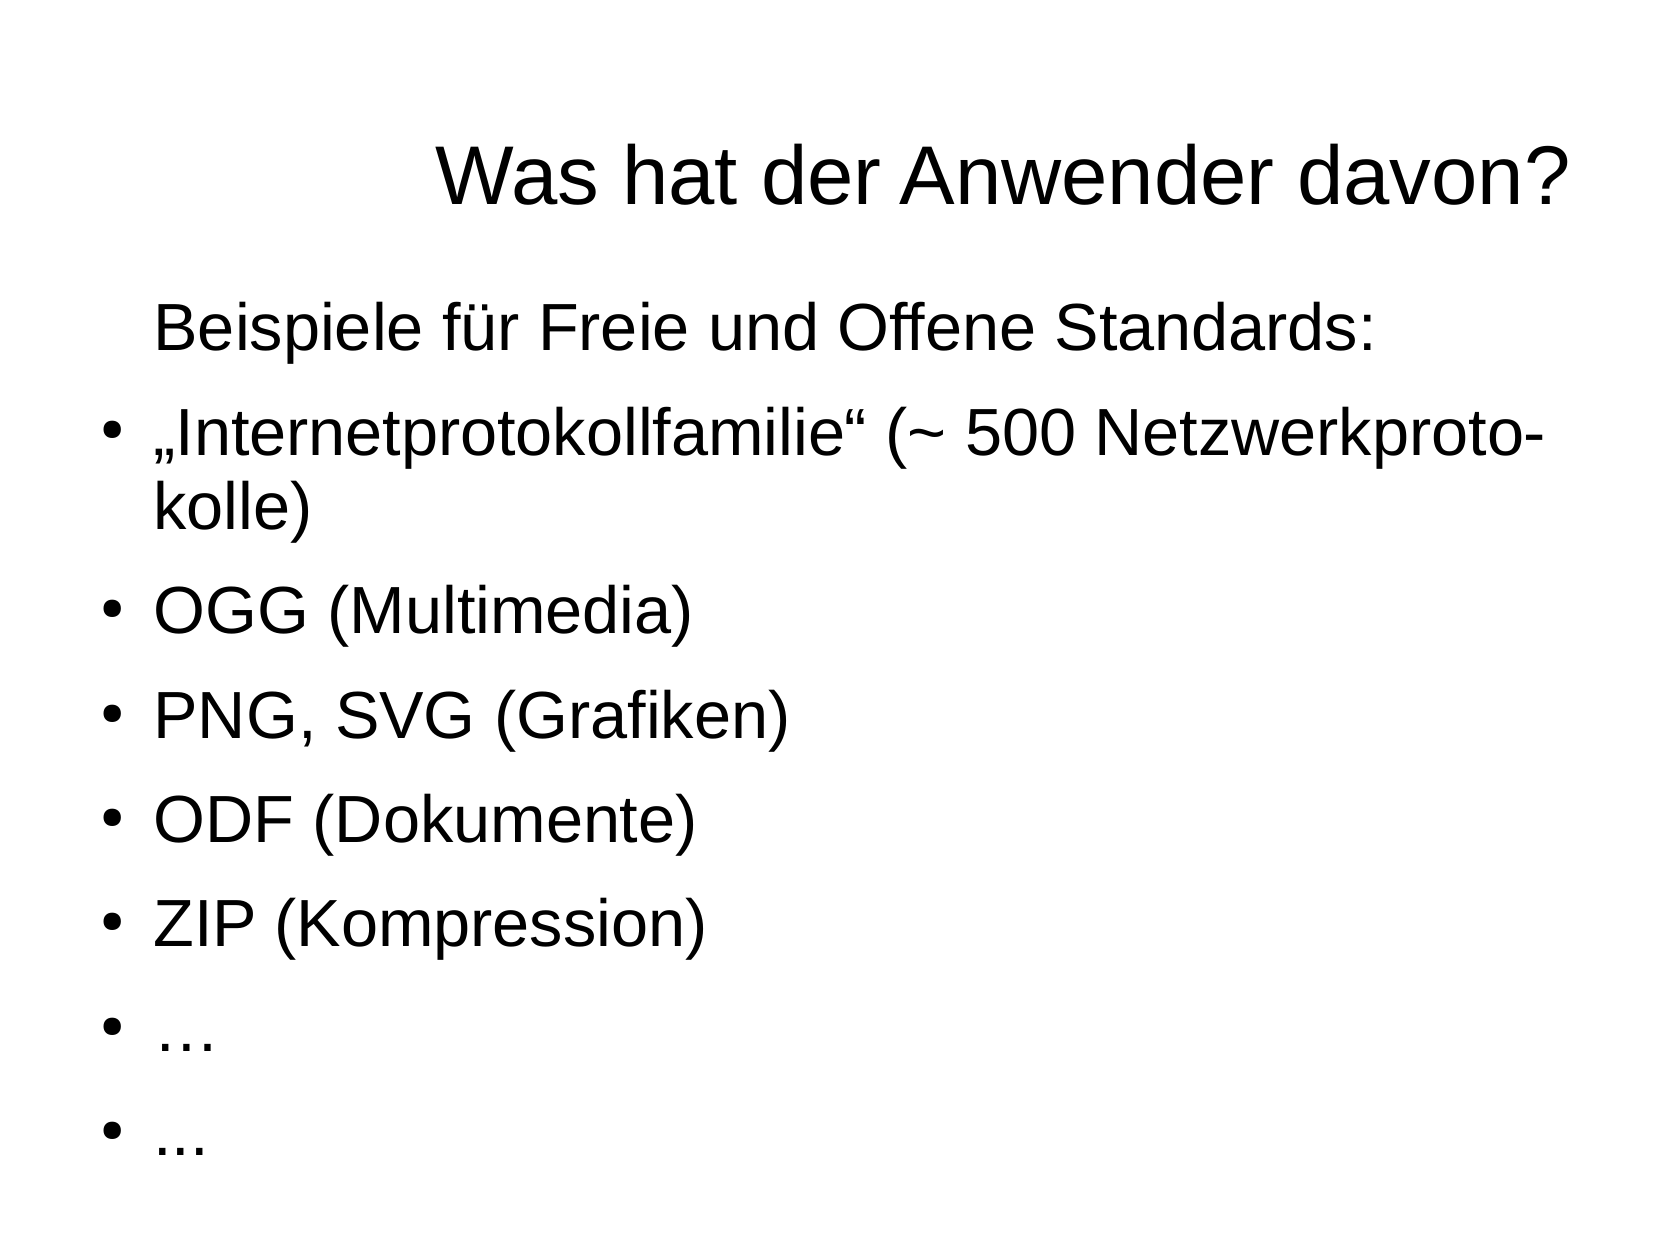

# Was hat der Anwender davon?
Beispiele für Freie und Offene Standards:
„Internetprotokollfamilie“ (~ 500 Netzwerkproto-kolle)
OGG (Multimedia)
PNG, SVG (Grafiken)
ODF (Dokumente)
ZIP (Kompression)
…
...